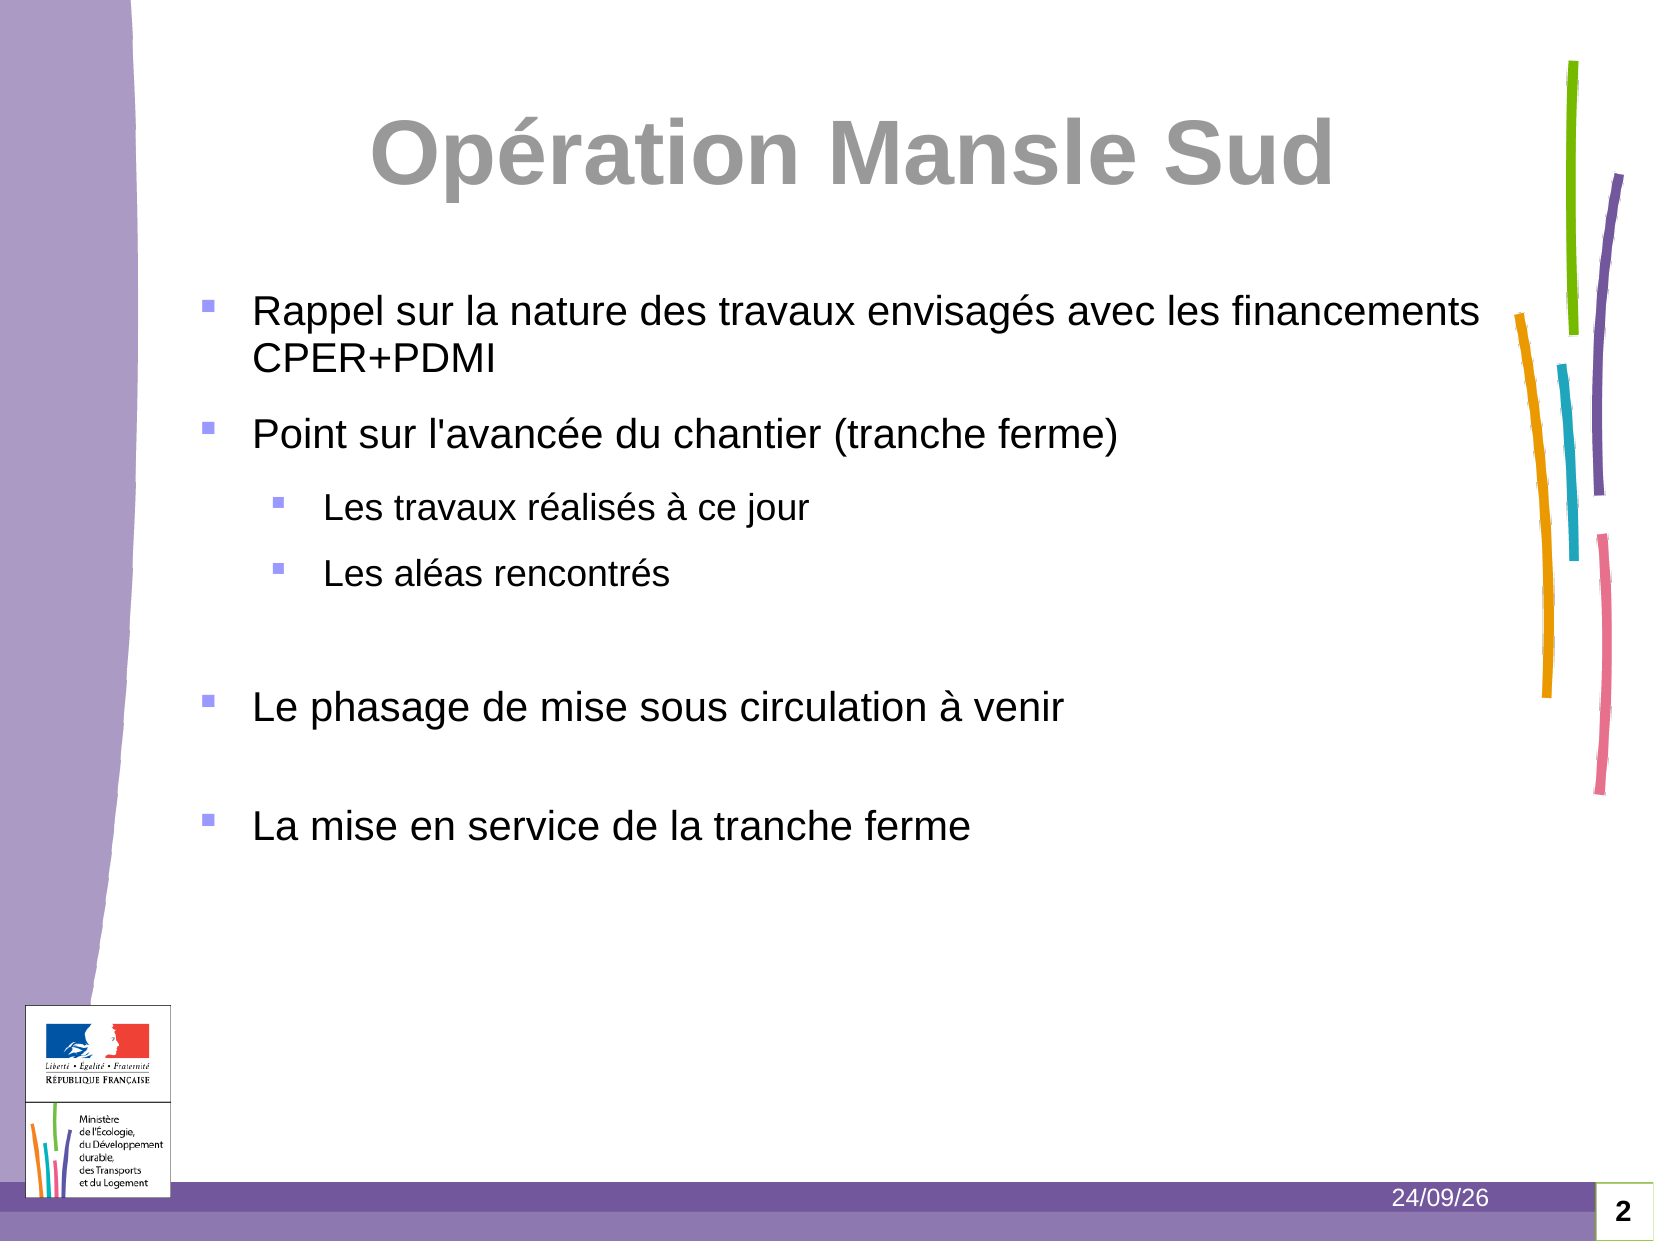

# Opération Mansle Sud
Rappel sur la nature des travaux envisagés avec les financements CPER+PDMI
Point sur l'avancée du chantier (tranche ferme)
Les travaux réalisés à ce jour
Les aléas rencontrés
Le phasage de mise sous circulation à venir
La mise en service de la tranche ferme
2